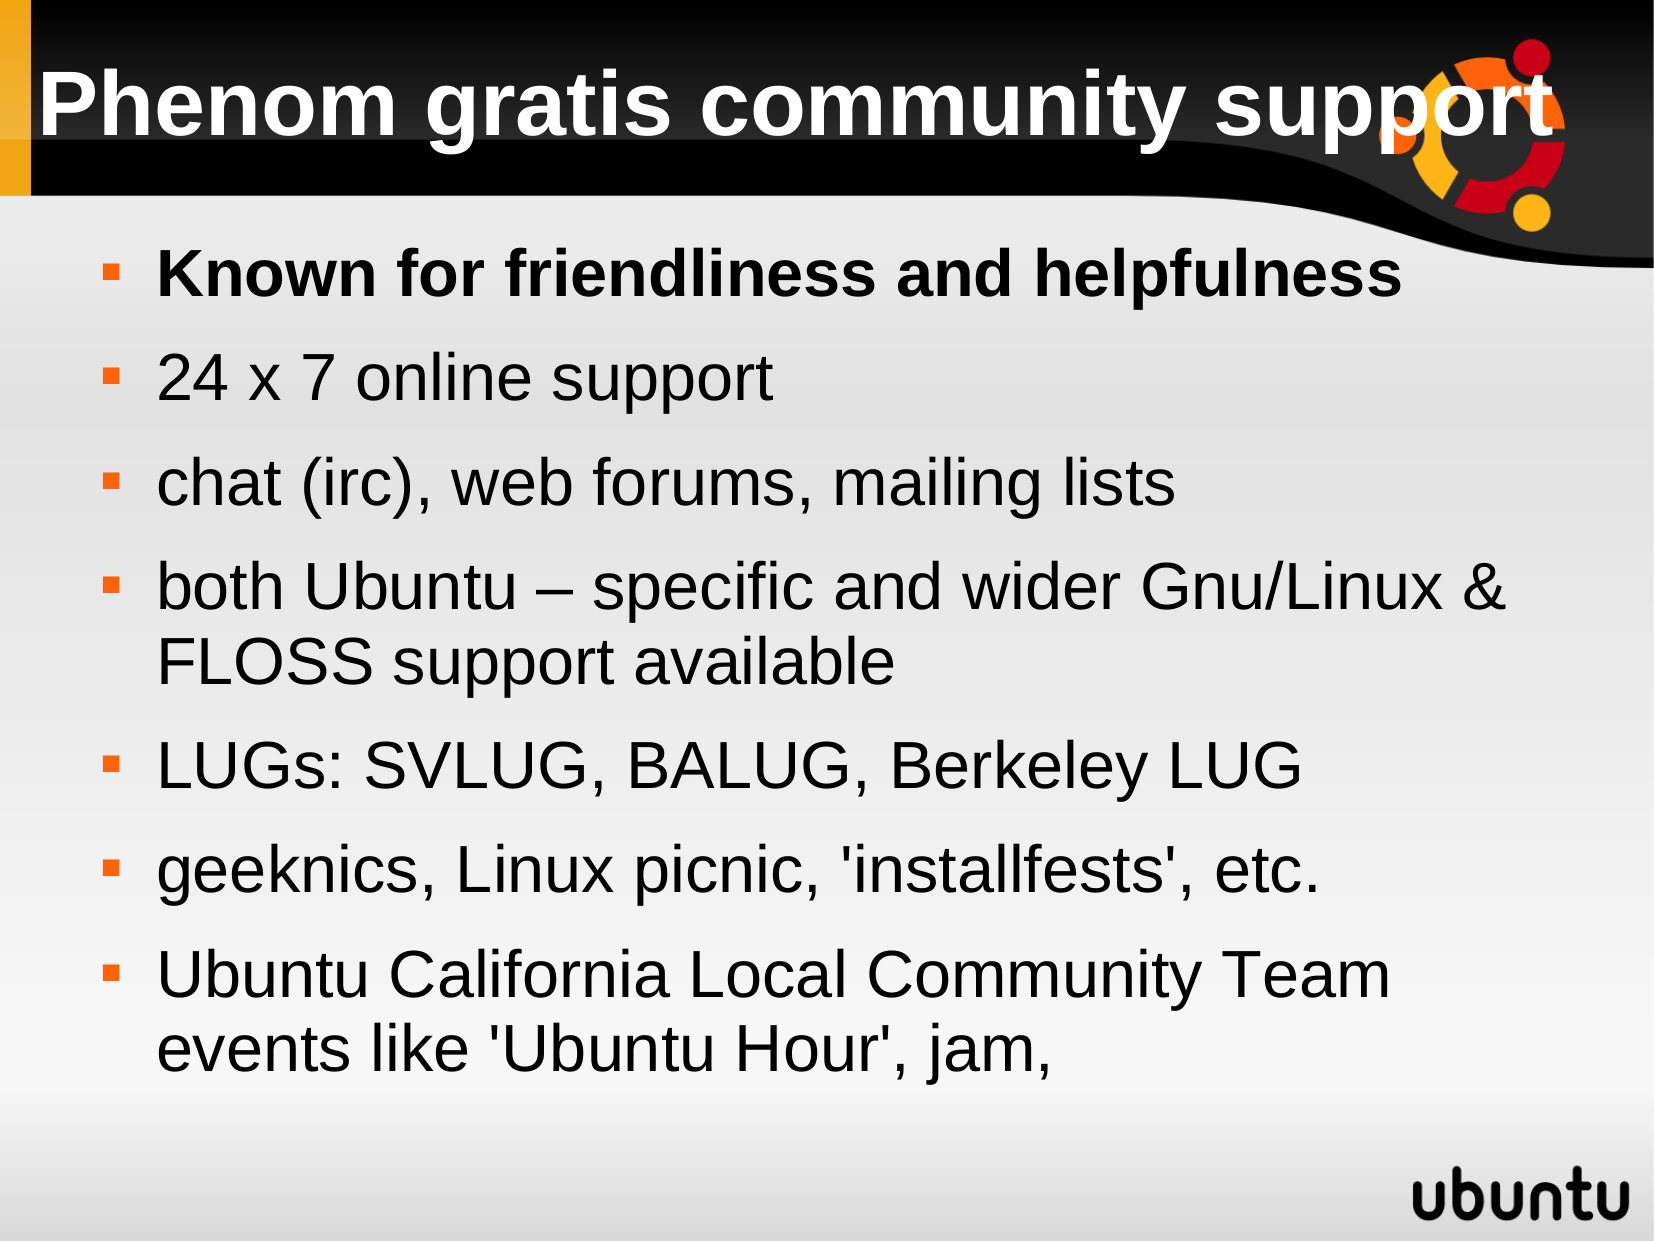

# Phenom gratis community support
Known for friendliness and helpfulness
24 x 7 online support
chat (irc), web forums, mailing lists
both Ubuntu – specific and wider Gnu/Linux & FLOSS support available
LUGs: SVLUG, BALUG, Berkeley LUG
geeknics, Linux picnic, 'installfests', etc.
Ubuntu California Local Community Team events like 'Ubuntu Hour', jam,